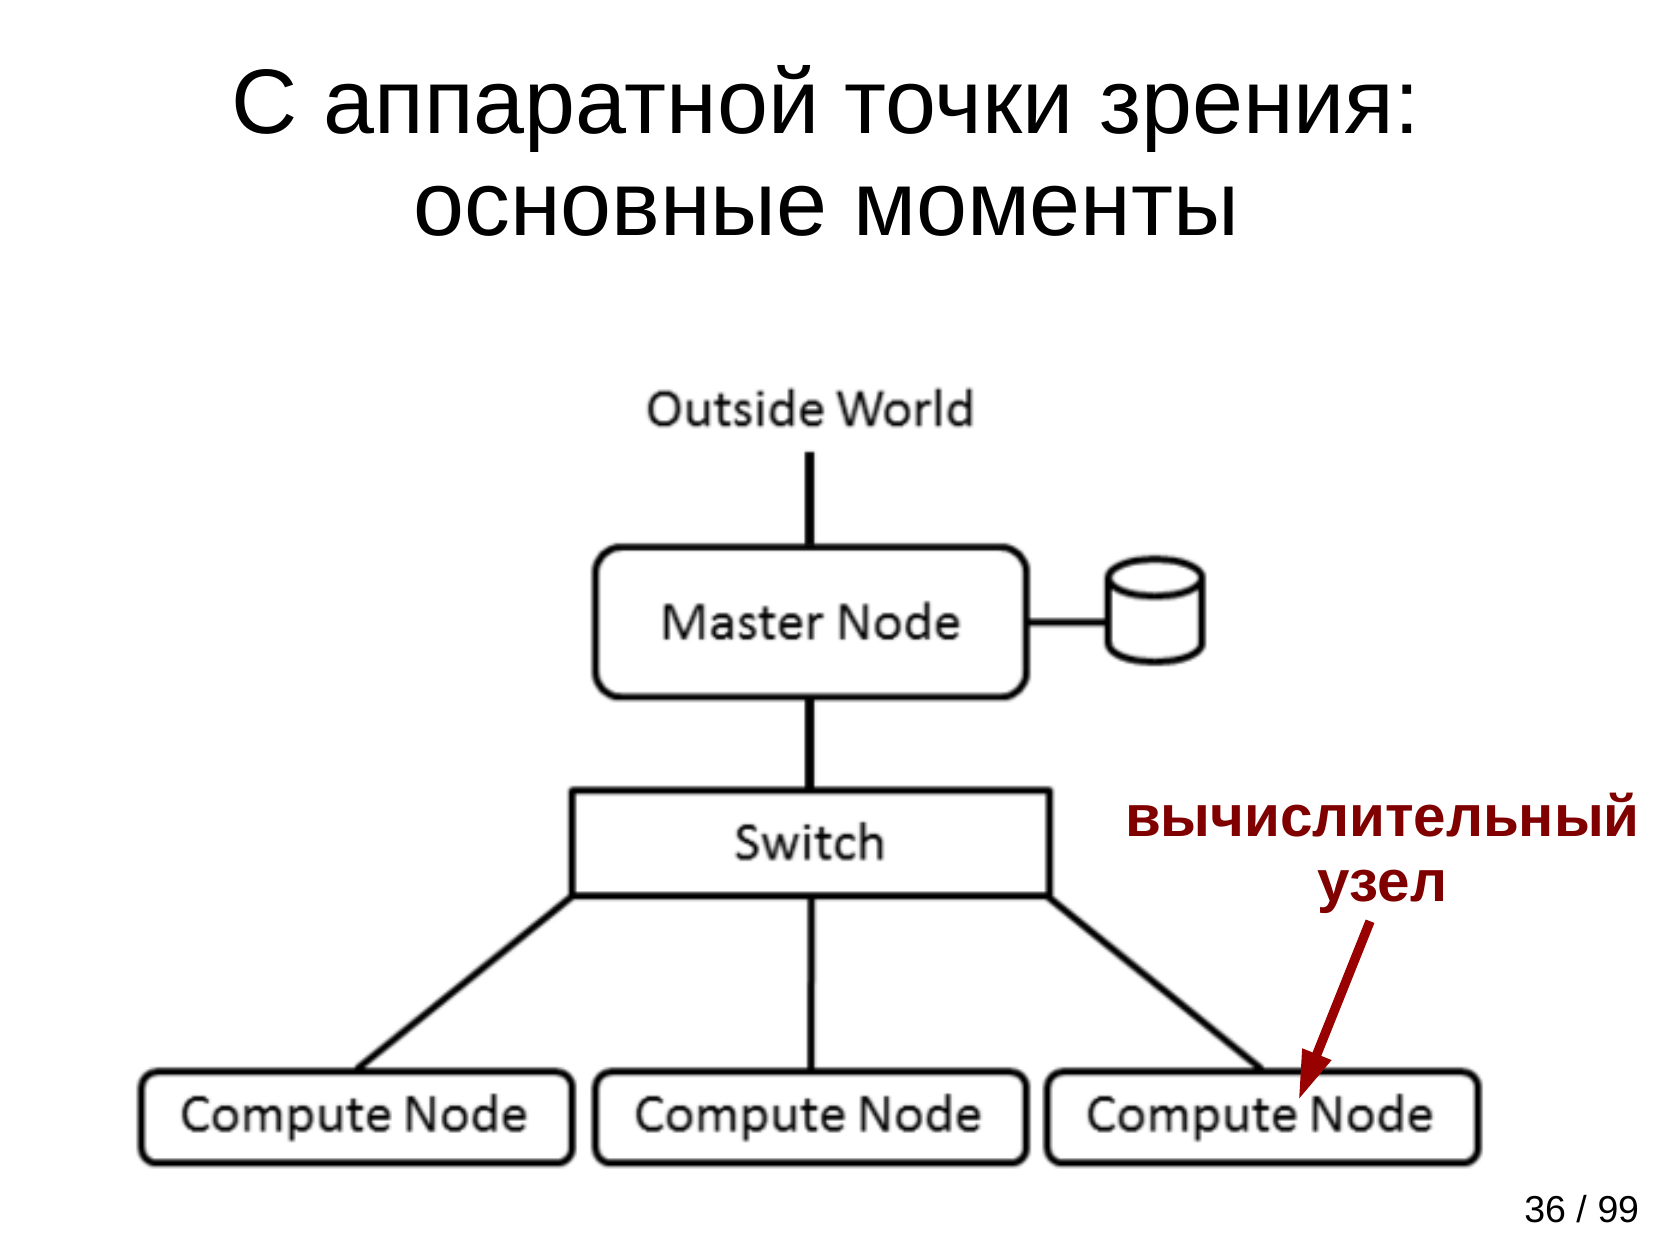

# С аппаратной точки зрения: основные моменты
вычислительный
узел